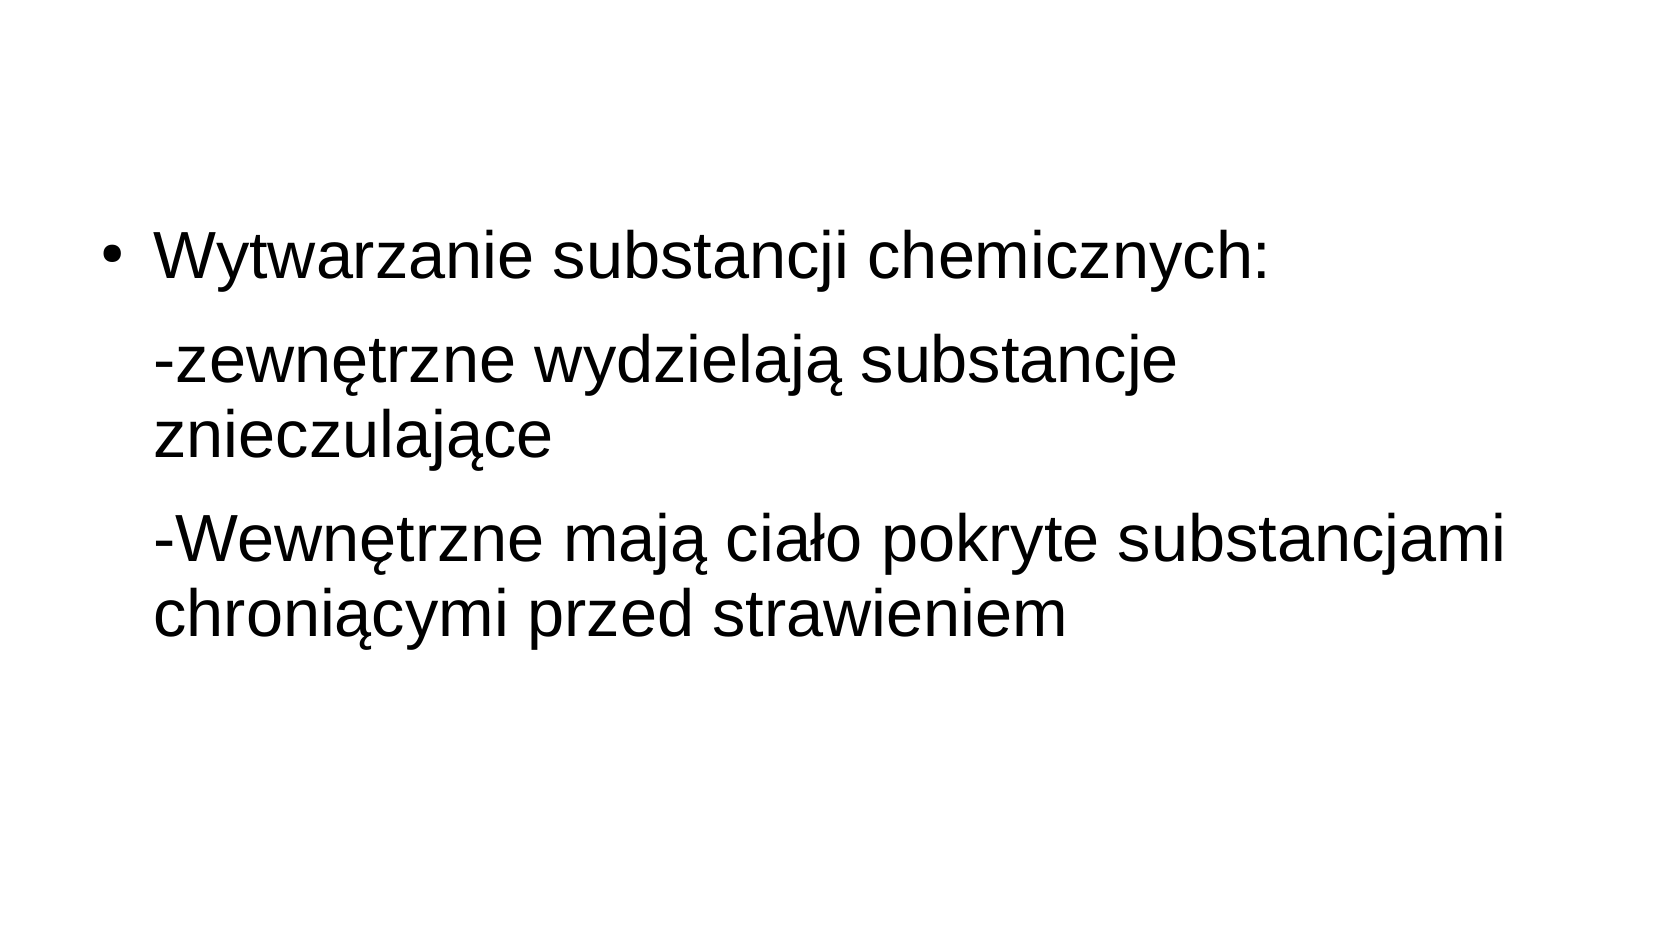

#
Wytwarzanie substancji chemicznych:
-zewnętrzne wydzielają substancje znieczulające
-Wewnętrzne mają ciało pokryte substancjami chroniącymi przed strawieniem